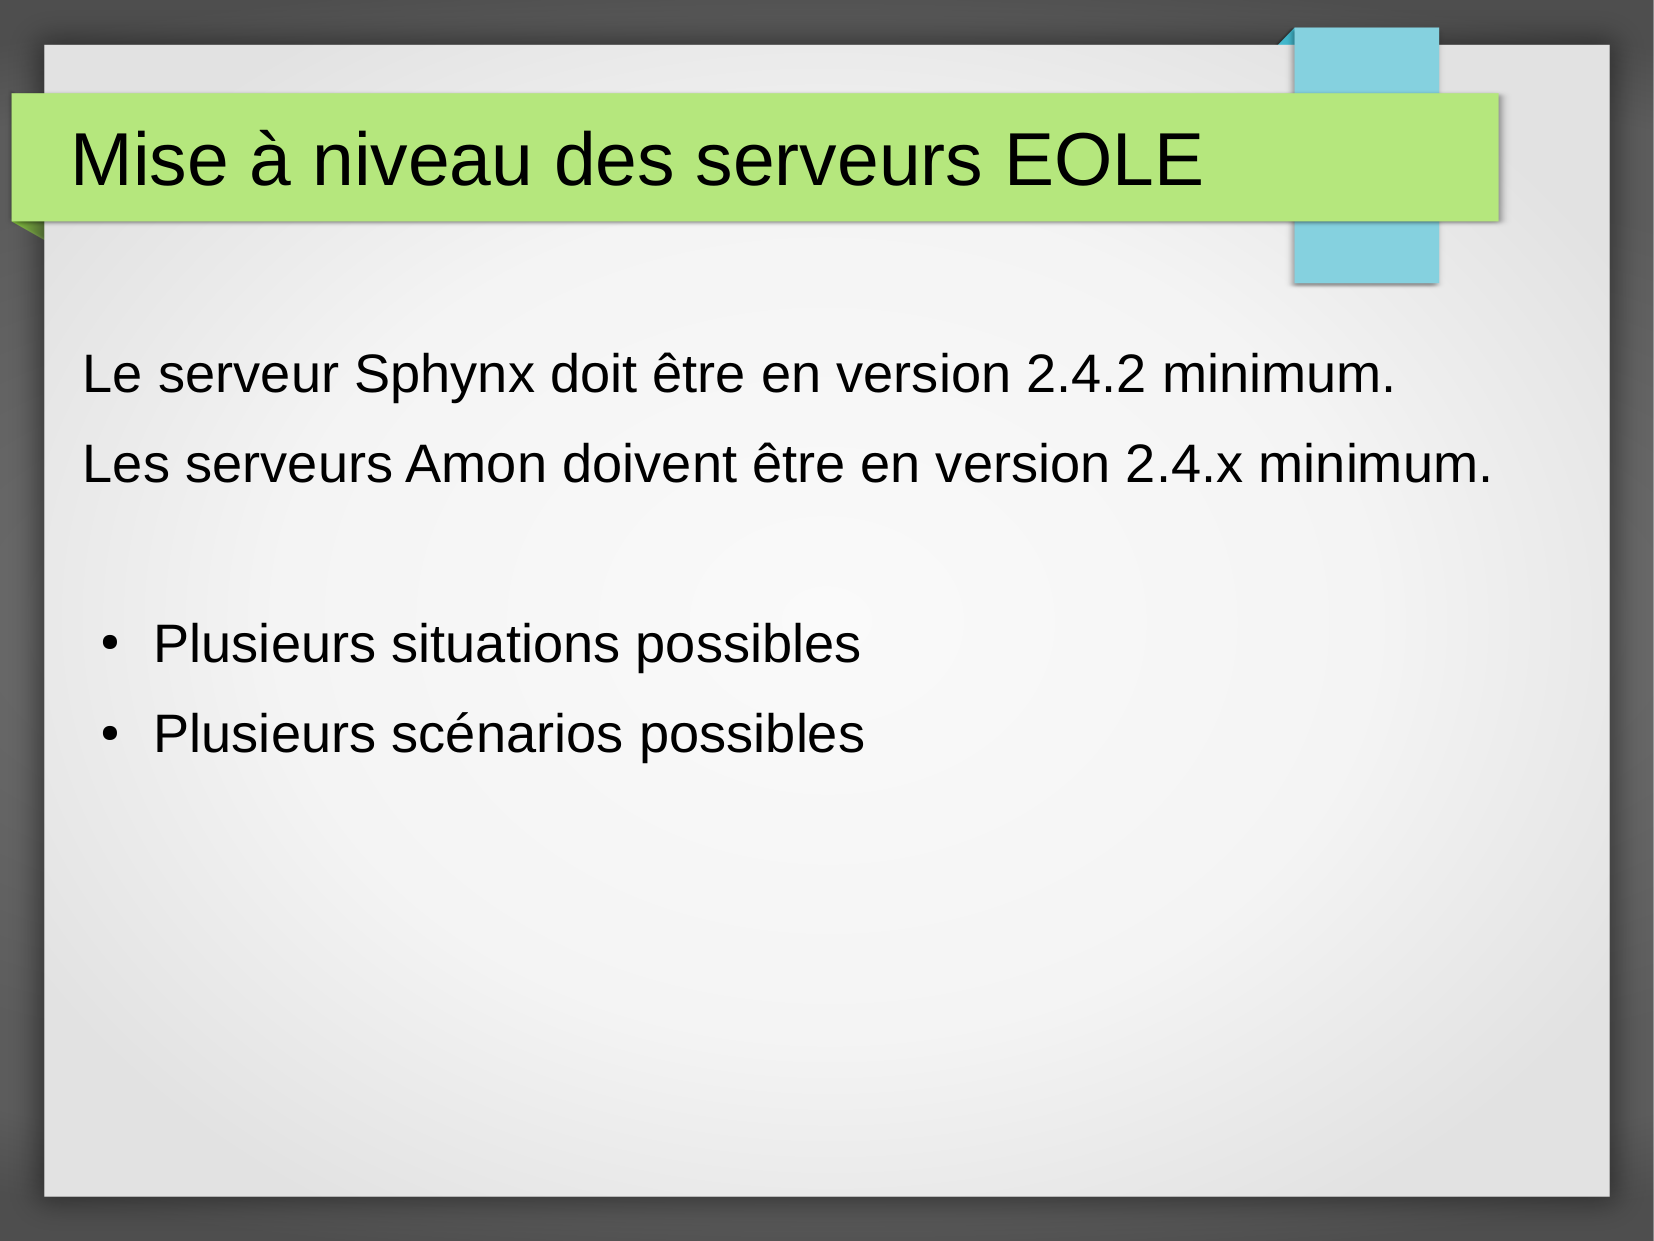

# Mise à niveau des serveurs EOLE
Le serveur Sphynx doit être en version 2.4.2 minimum.
Les serveurs Amon doivent être en version 2.4.x minimum.
Plusieurs situations possibles
Plusieurs scénarios possibles